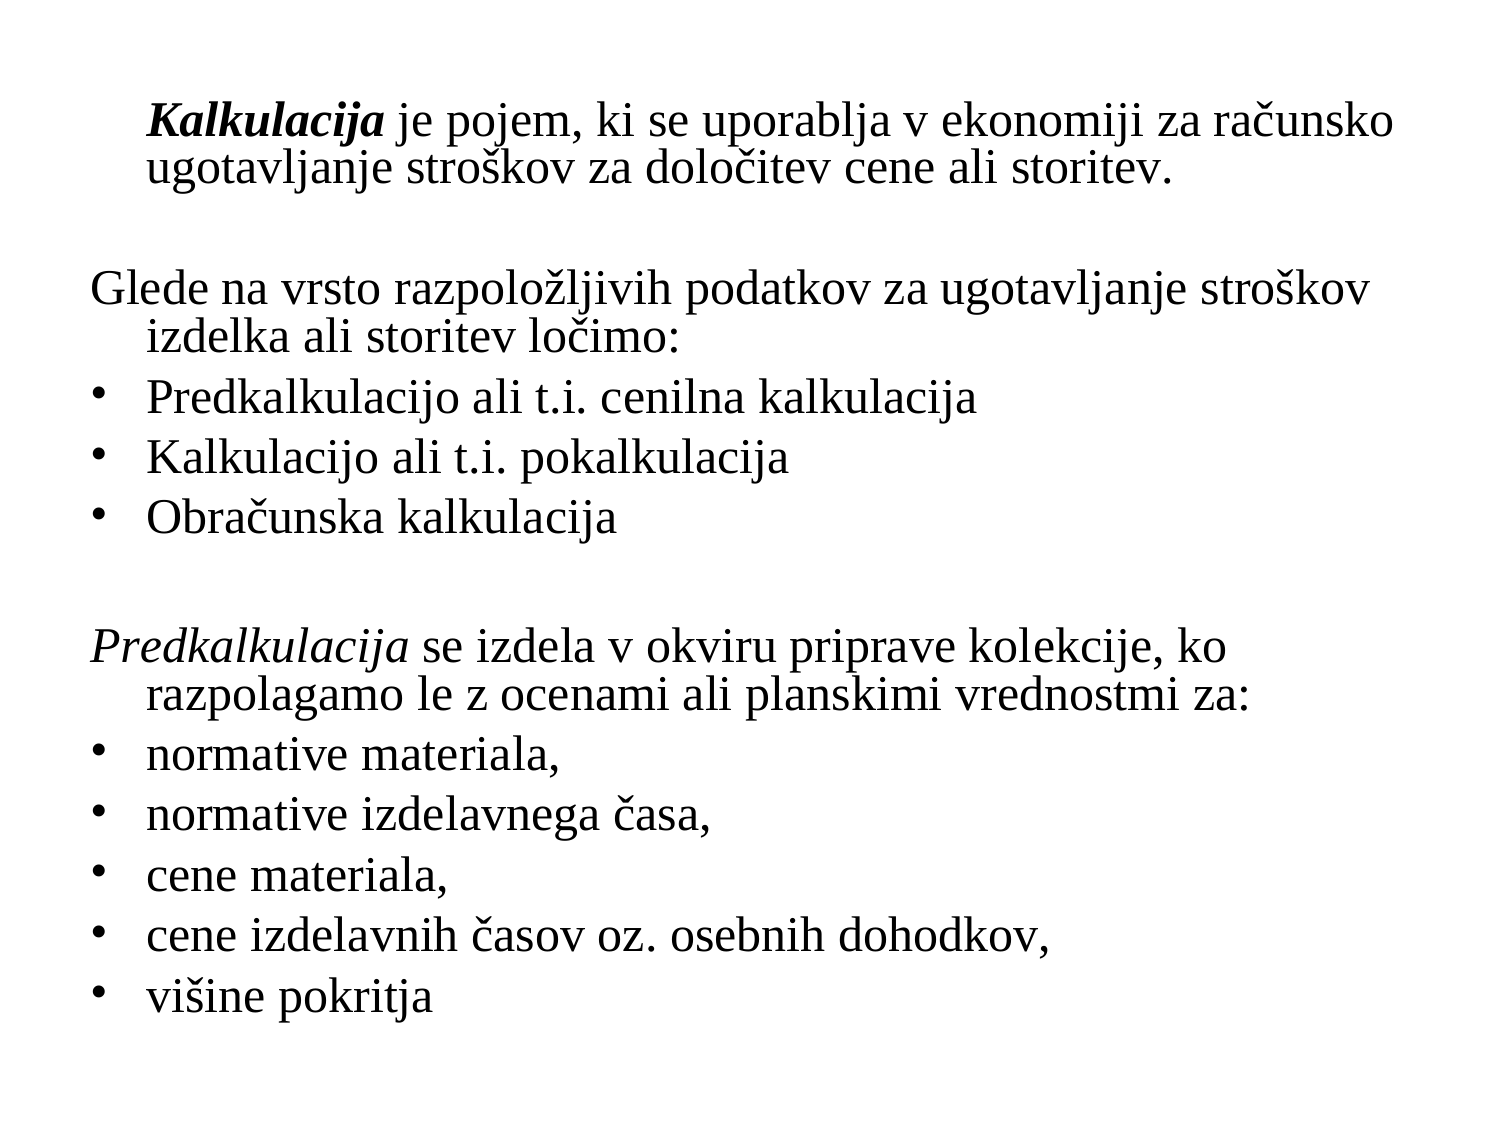

# Kalkulacija je pojem, ki se uporablja v ekonomiji za računsko ugotavljanje stroškov za določitev cene ali storitev.
Glede na vrsto razpoložljivih podatkov za ugotavljanje stroškov izdelka ali storitev ločimo:
Predkalkulacijo ali t.i. cenilna kalkulacija
Kalkulacijo ali t.i. pokalkulacija
Obračunska kalkulacija
Predkalkulacija se izdela v okviru priprave kolekcije, ko razpolagamo le z ocenami ali planskimi vrednostmi za:
normative materiala,
normative izdelavnega časa,
cene materiala,
cene izdelavnih časov oz. osebnih dohodkov,
višine pokritja